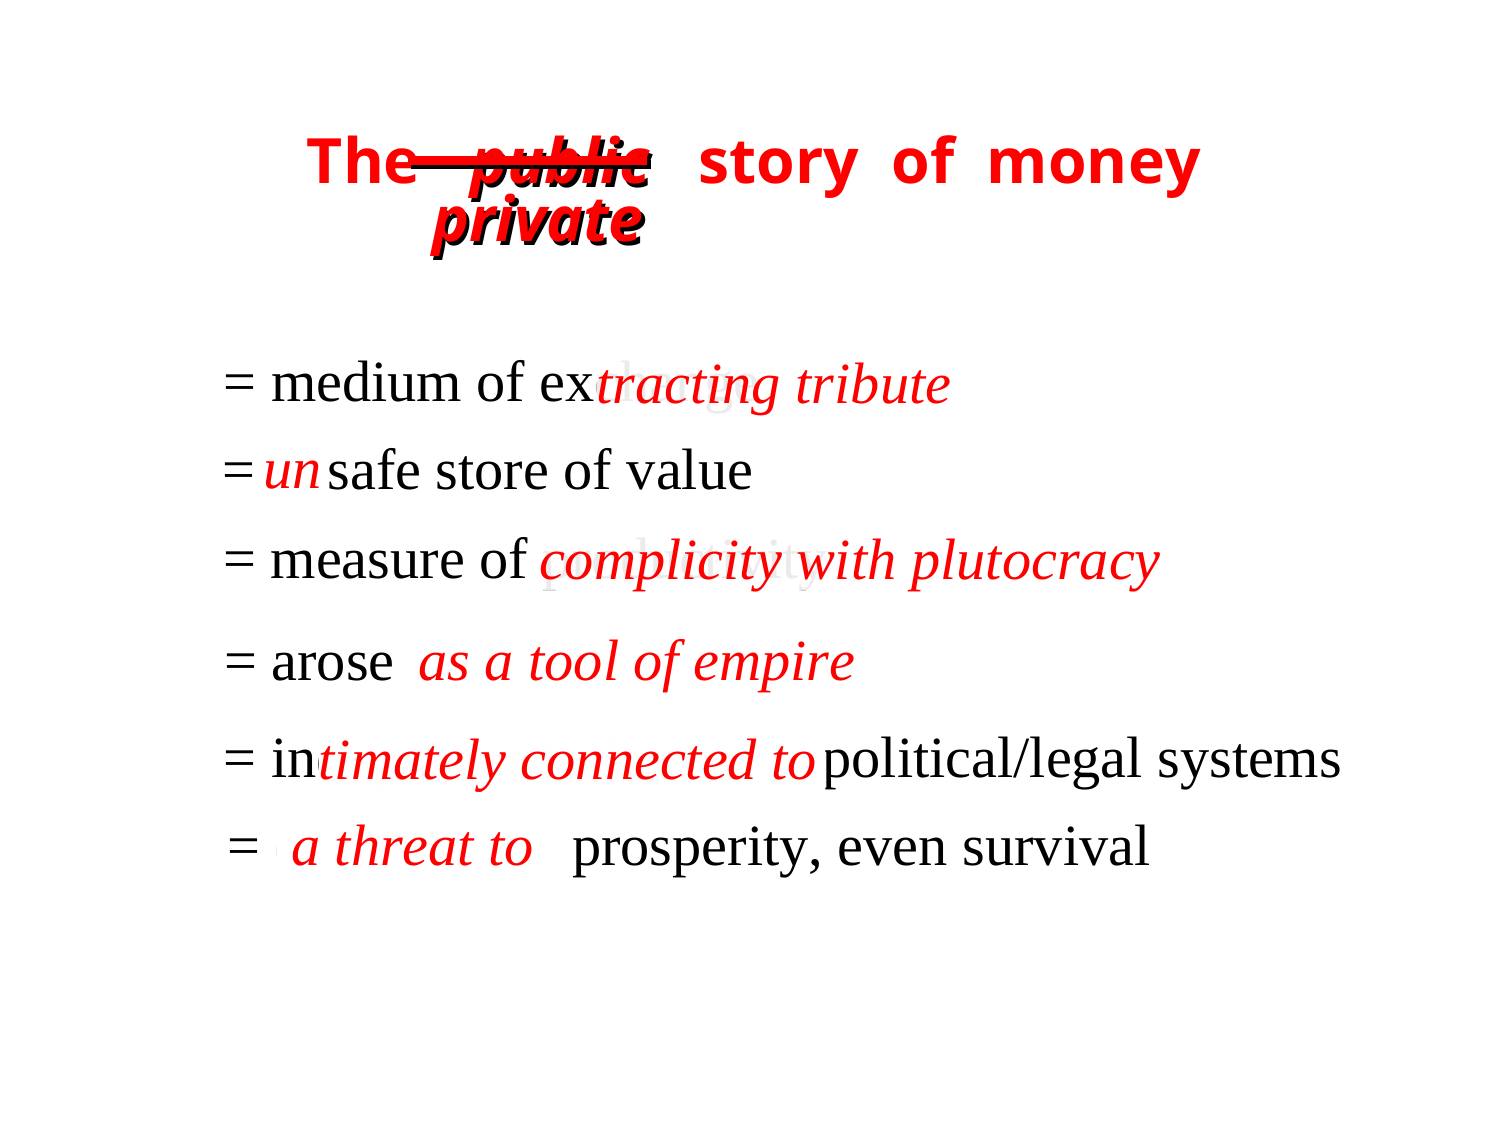

The public story of money
private
 = medium of exchange
tracting tribute
= safe store of value
un
= measure of productivity
complicity with plutocracy
= arose naturally from barter
as a tool of empire
as a tool of empire
= independent of political/legal systems
timately connected to
timately connected to
timately connected to
= essential for prosperity, even survival
a threat to
a threat to